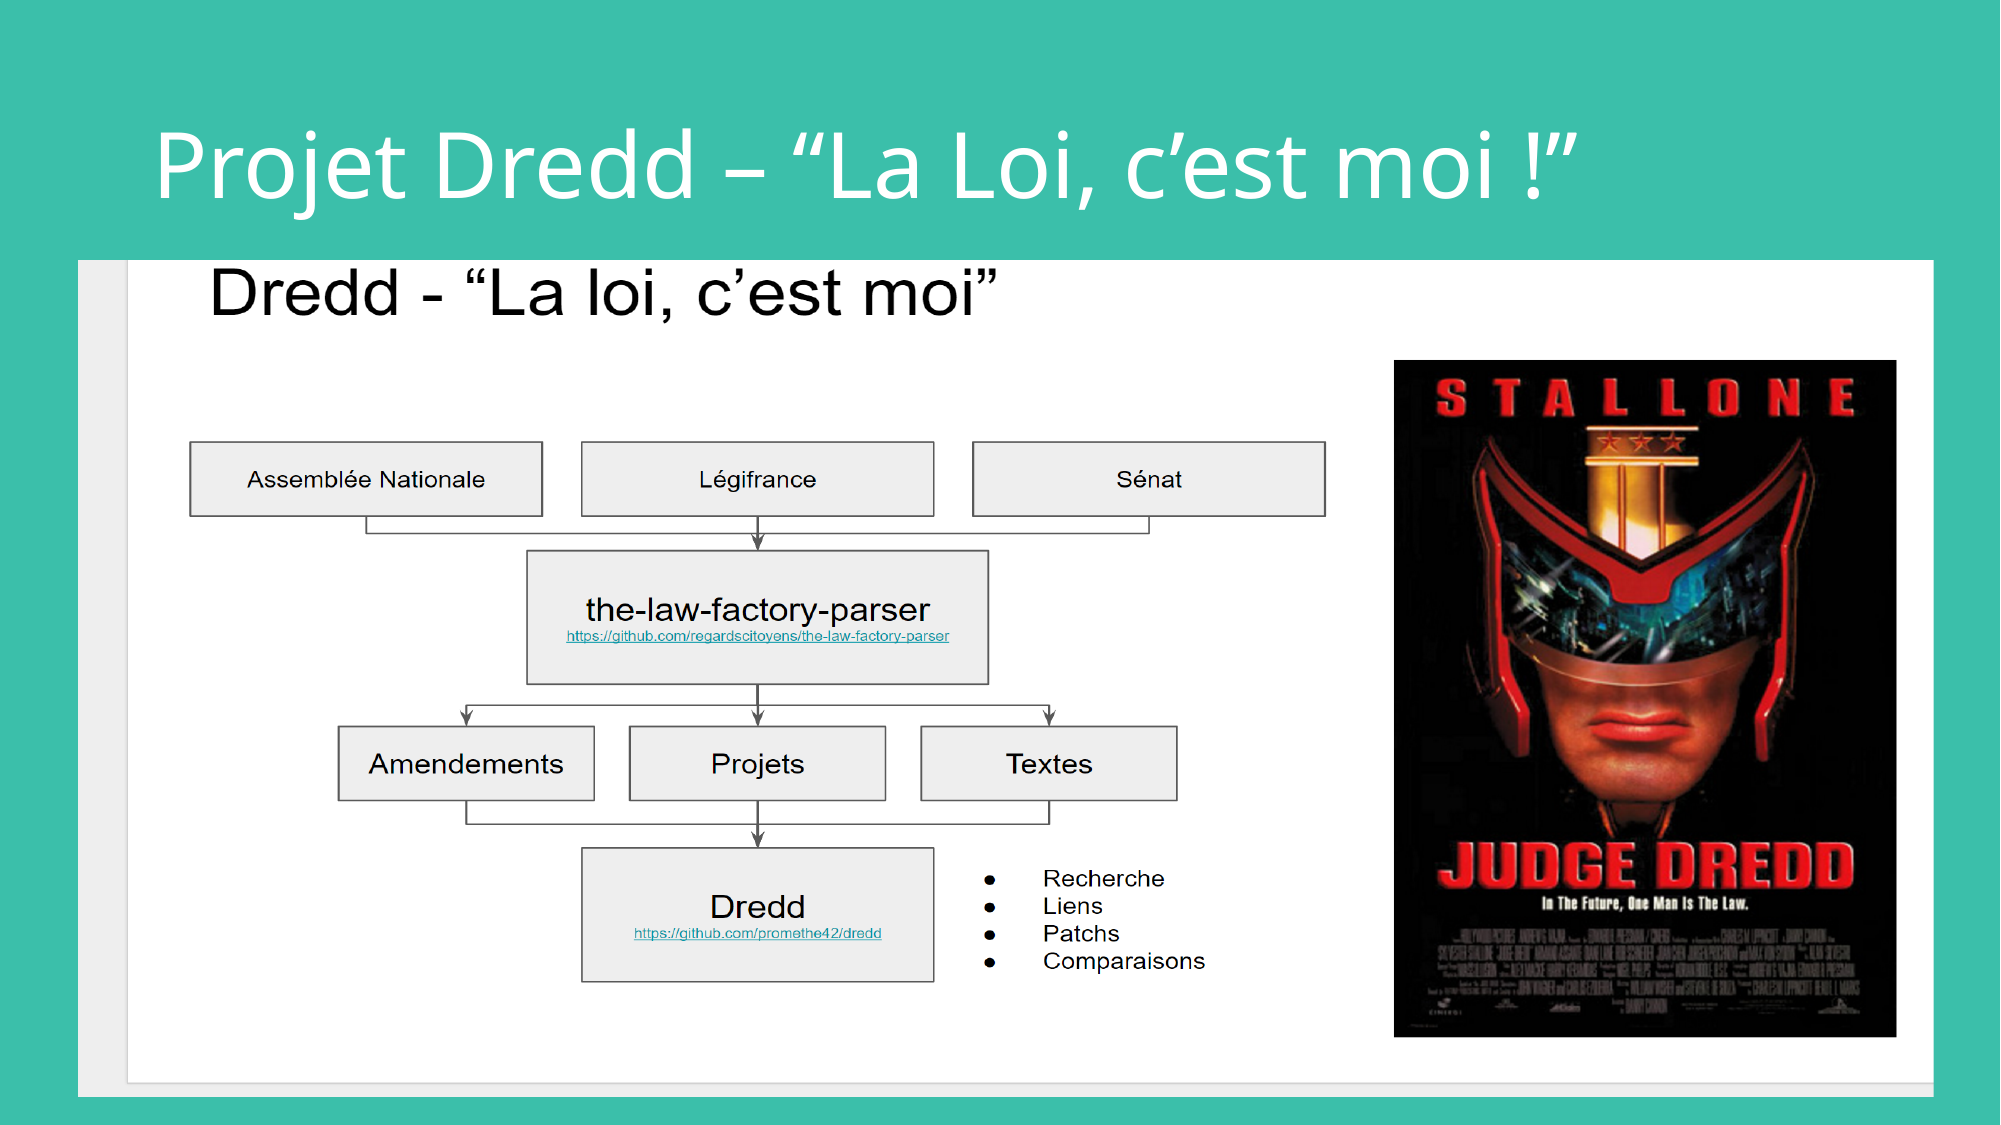

# Projet Dredd – “La Loi, c’est moi !”